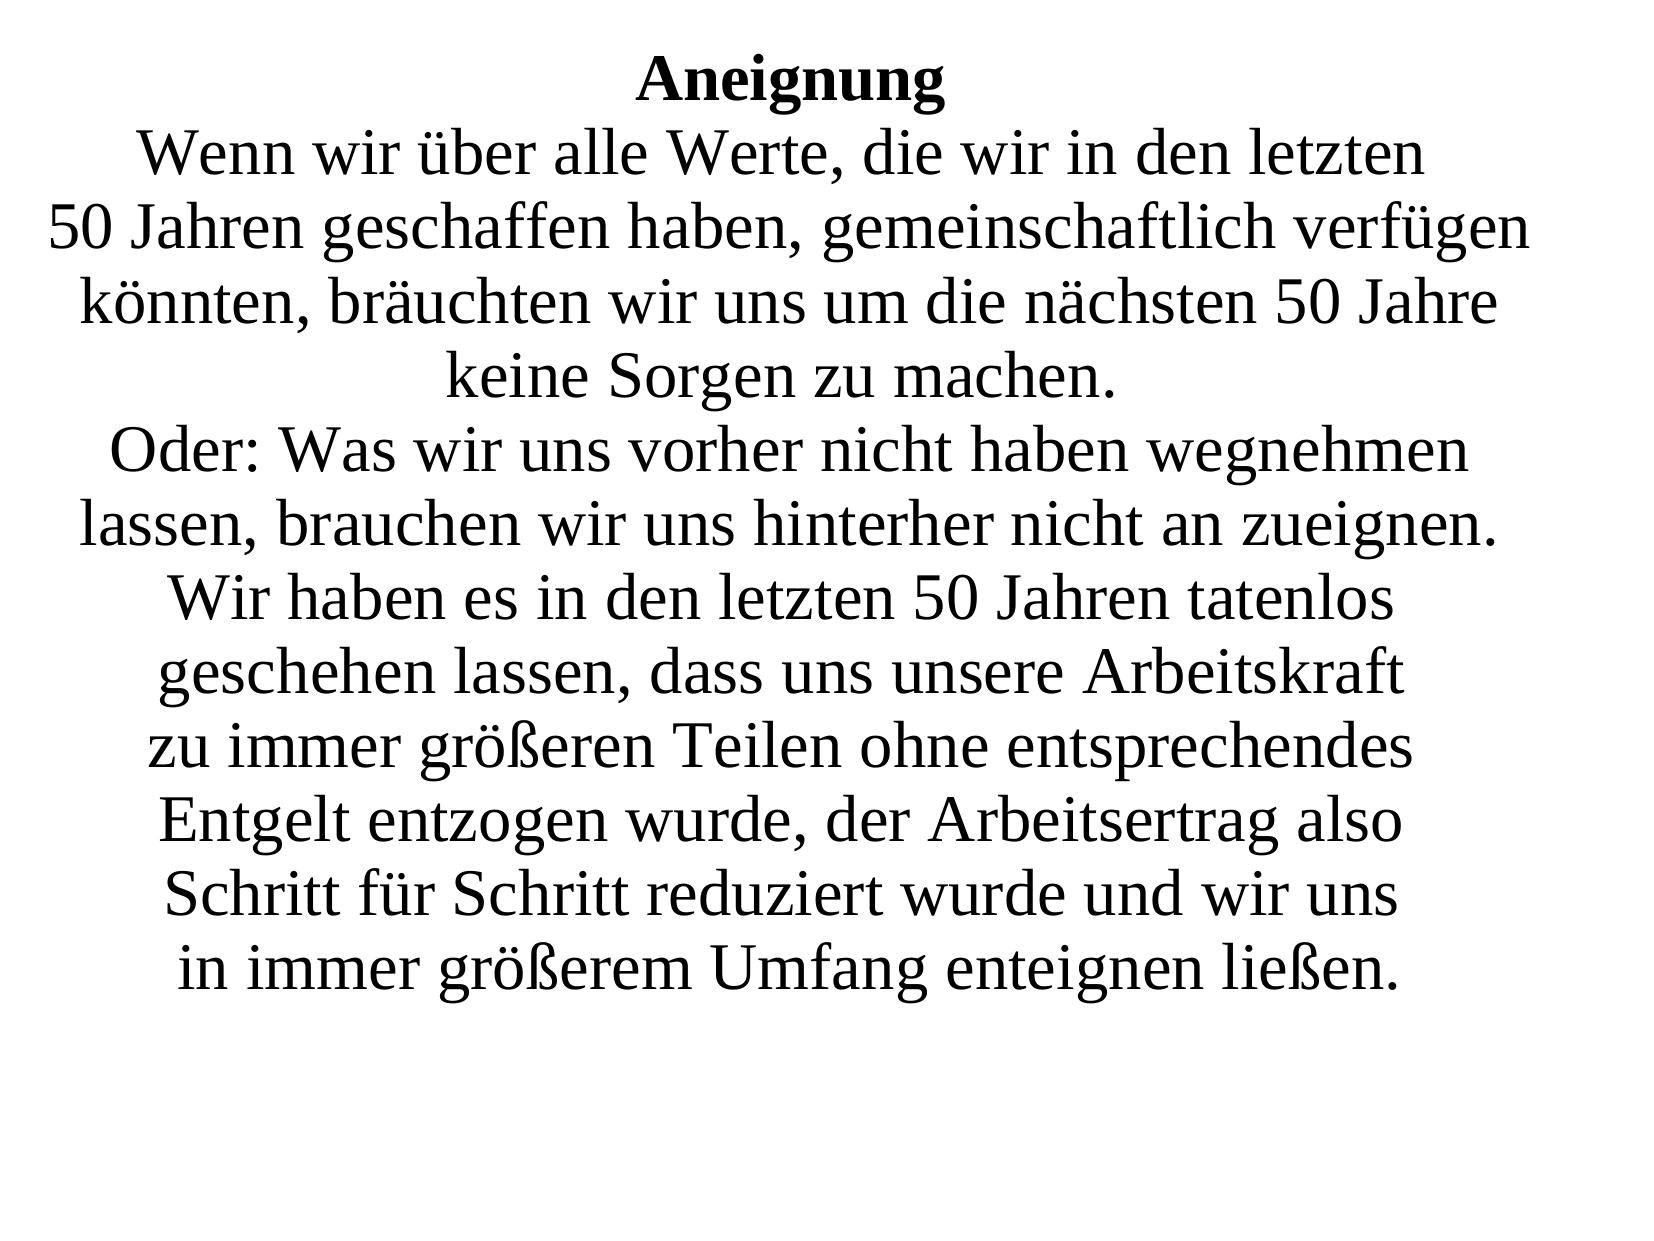

Aneignung
Wenn wir über alle Werte, die wir in den letzten
50 Jahren geschaffen haben, gemeinschaftlich verfügen könnten, bräuchten wir uns um die nächsten 50 Jahre keine Sorgen zu machen.
Oder: Was wir uns vorher nicht haben wegnehmen lassen, brauchen wir uns hinterher nicht an zueignen.
Wir haben es in den letzten 50 Jahren tatenlos
geschehen lassen, dass uns unsere Arbeitskraft
zu immer größeren Teilen ohne entsprechendes
Entgelt entzogen wurde, der Arbeitsertrag also
Schritt für Schritt reduziert wurde und wir uns
in immer größerem Umfang enteignen ließen.